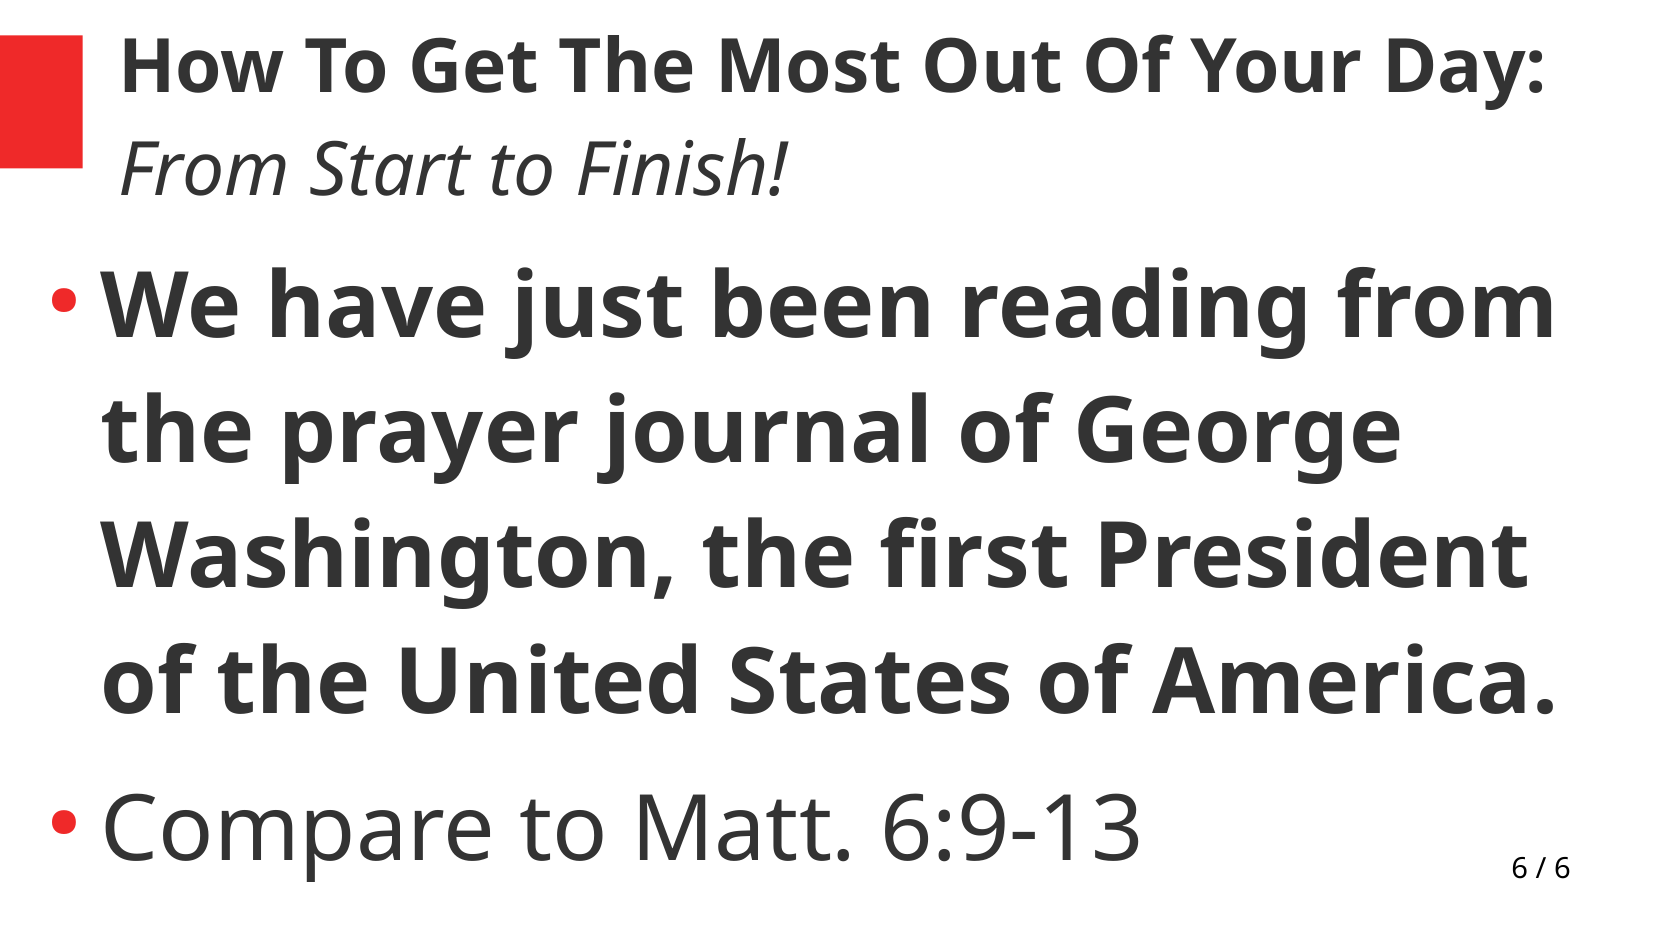

# How To Get The Most Out Of Your Day: From Start to Finish!
We have just been reading from the prayer journal of George Washington, the first President of the United States of America.
Compare to Matt. 6:9-13
6